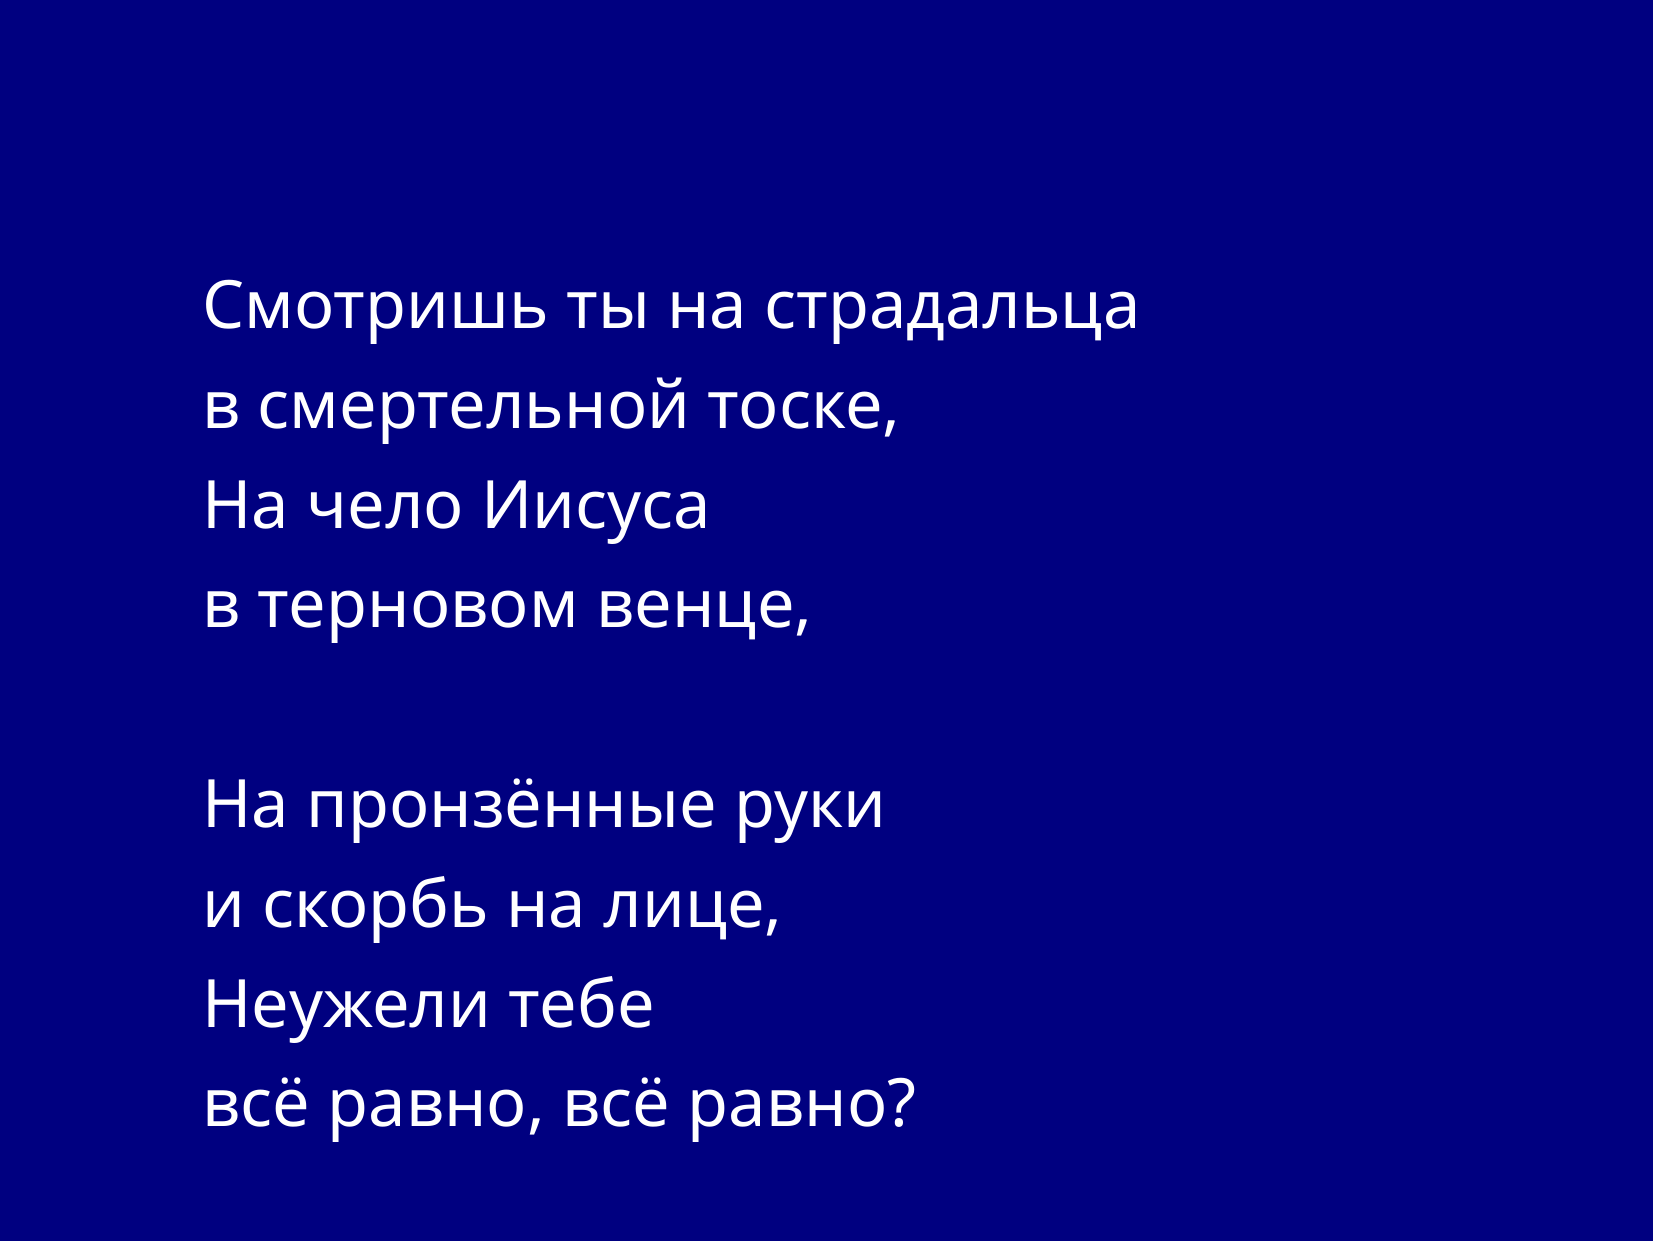

Смотришь ты на страдальца
	в смертельной тоске,
	На чело Иисуса
	в терновом венце,
	На пронзённые руки
	и скорбь на лице,
	Неужели тебе
	всё равно, всё равно?